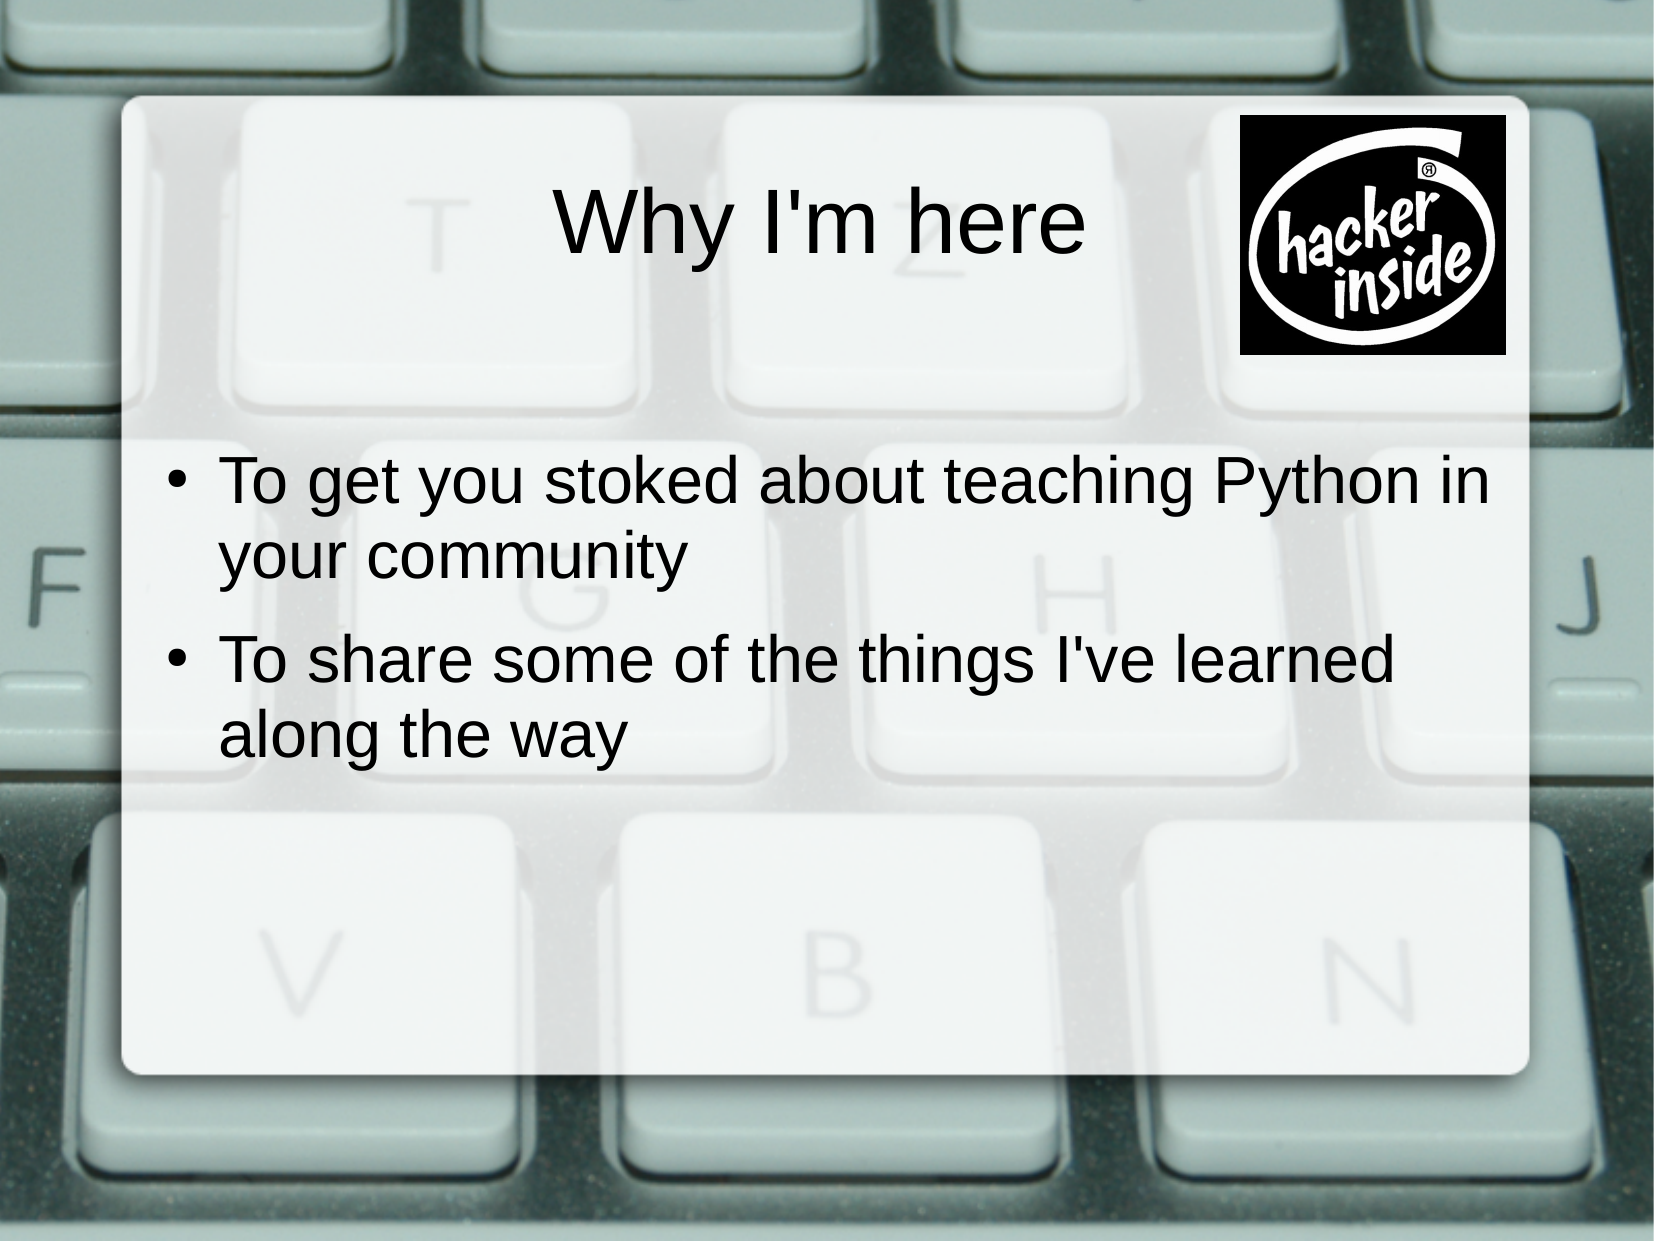

# Why I'm here
To get you stoked about teaching Python in your community
To share some of the things I've learned along the way